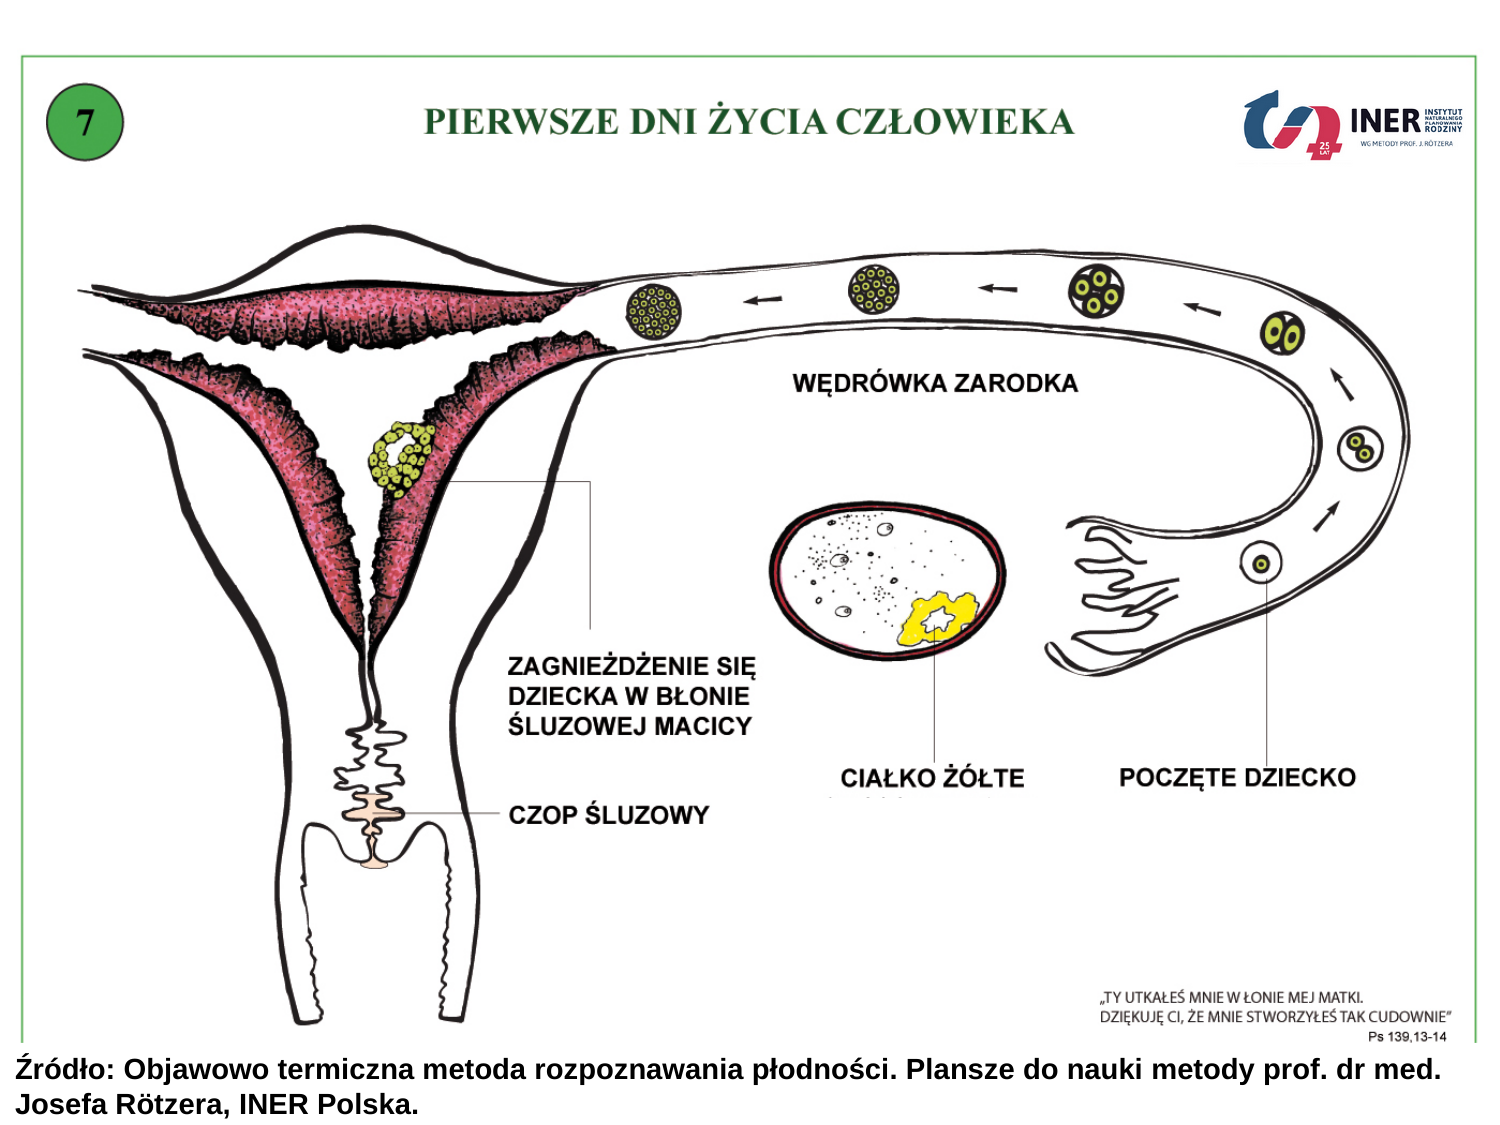

Źródło: Objawowo termiczna metoda rozpoznawania płodności. Plansze do nauki metody prof. dr med. Josefa Rötzera, INER Polska.
Źródło: Naturalna metoda rozpoznawania płodności według reguł prof. dr med. J. Rötzera. Elżbieta Wójcik, INER Polska.